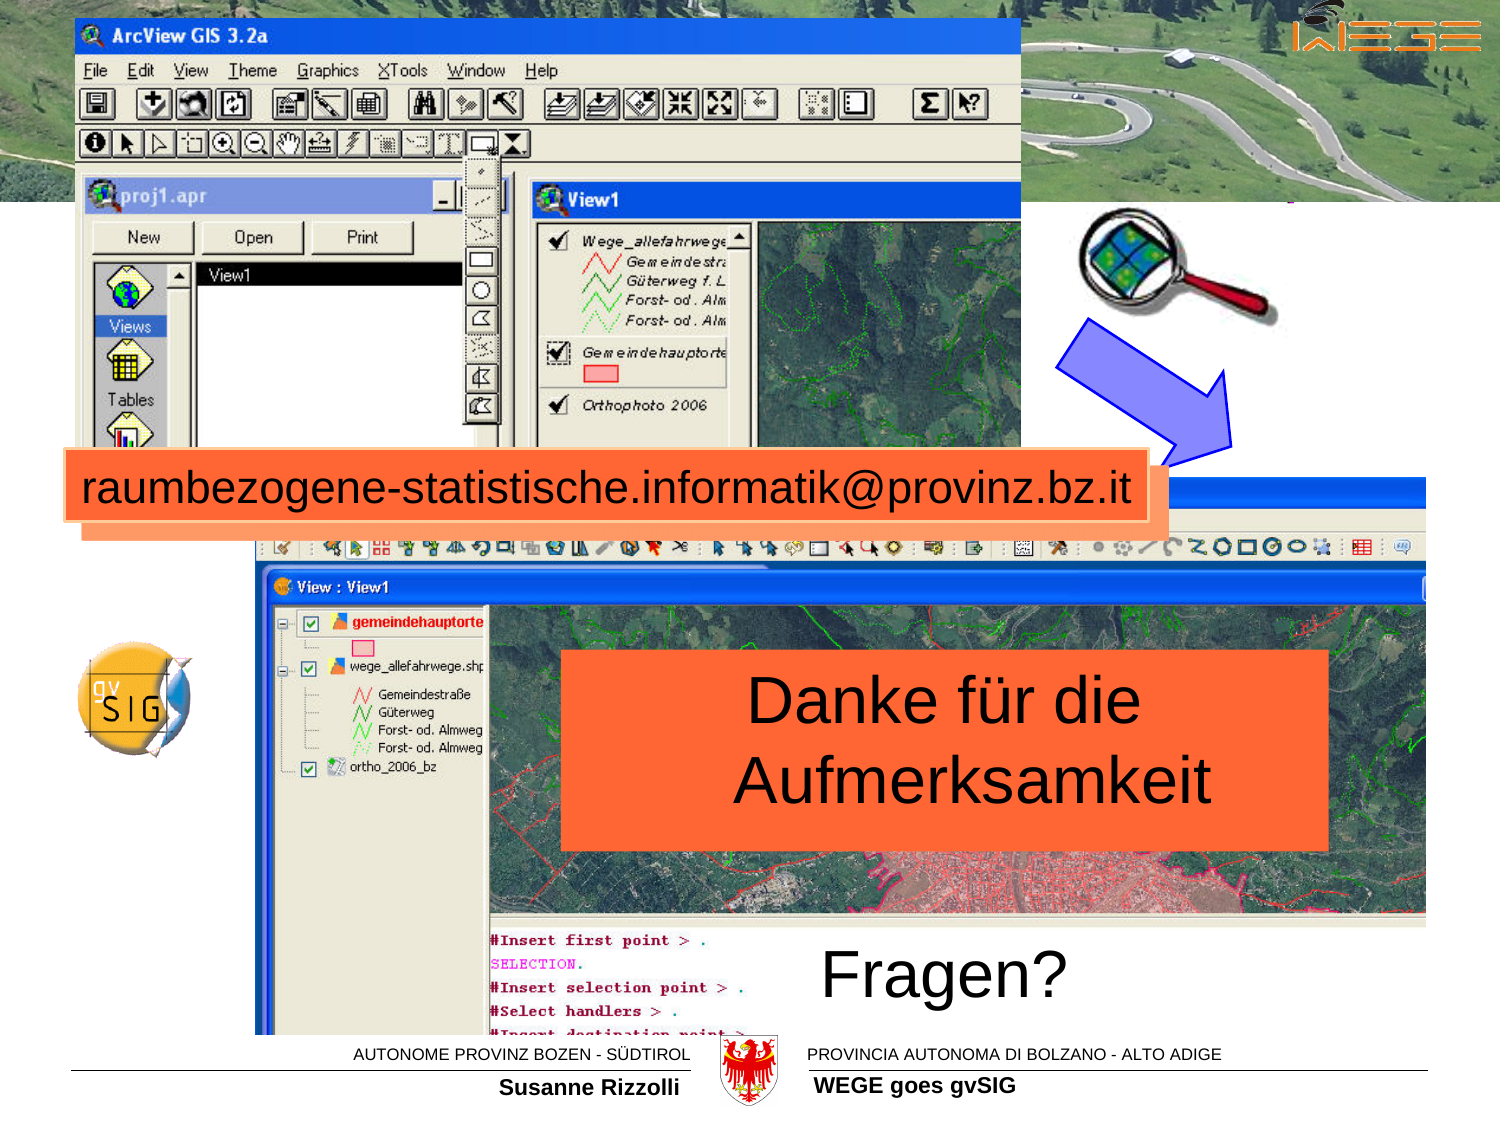

#
raumbezogene-statistische.informatik@provinz.bz.it
Danke für die Aufmerksamkeit
Fragen?